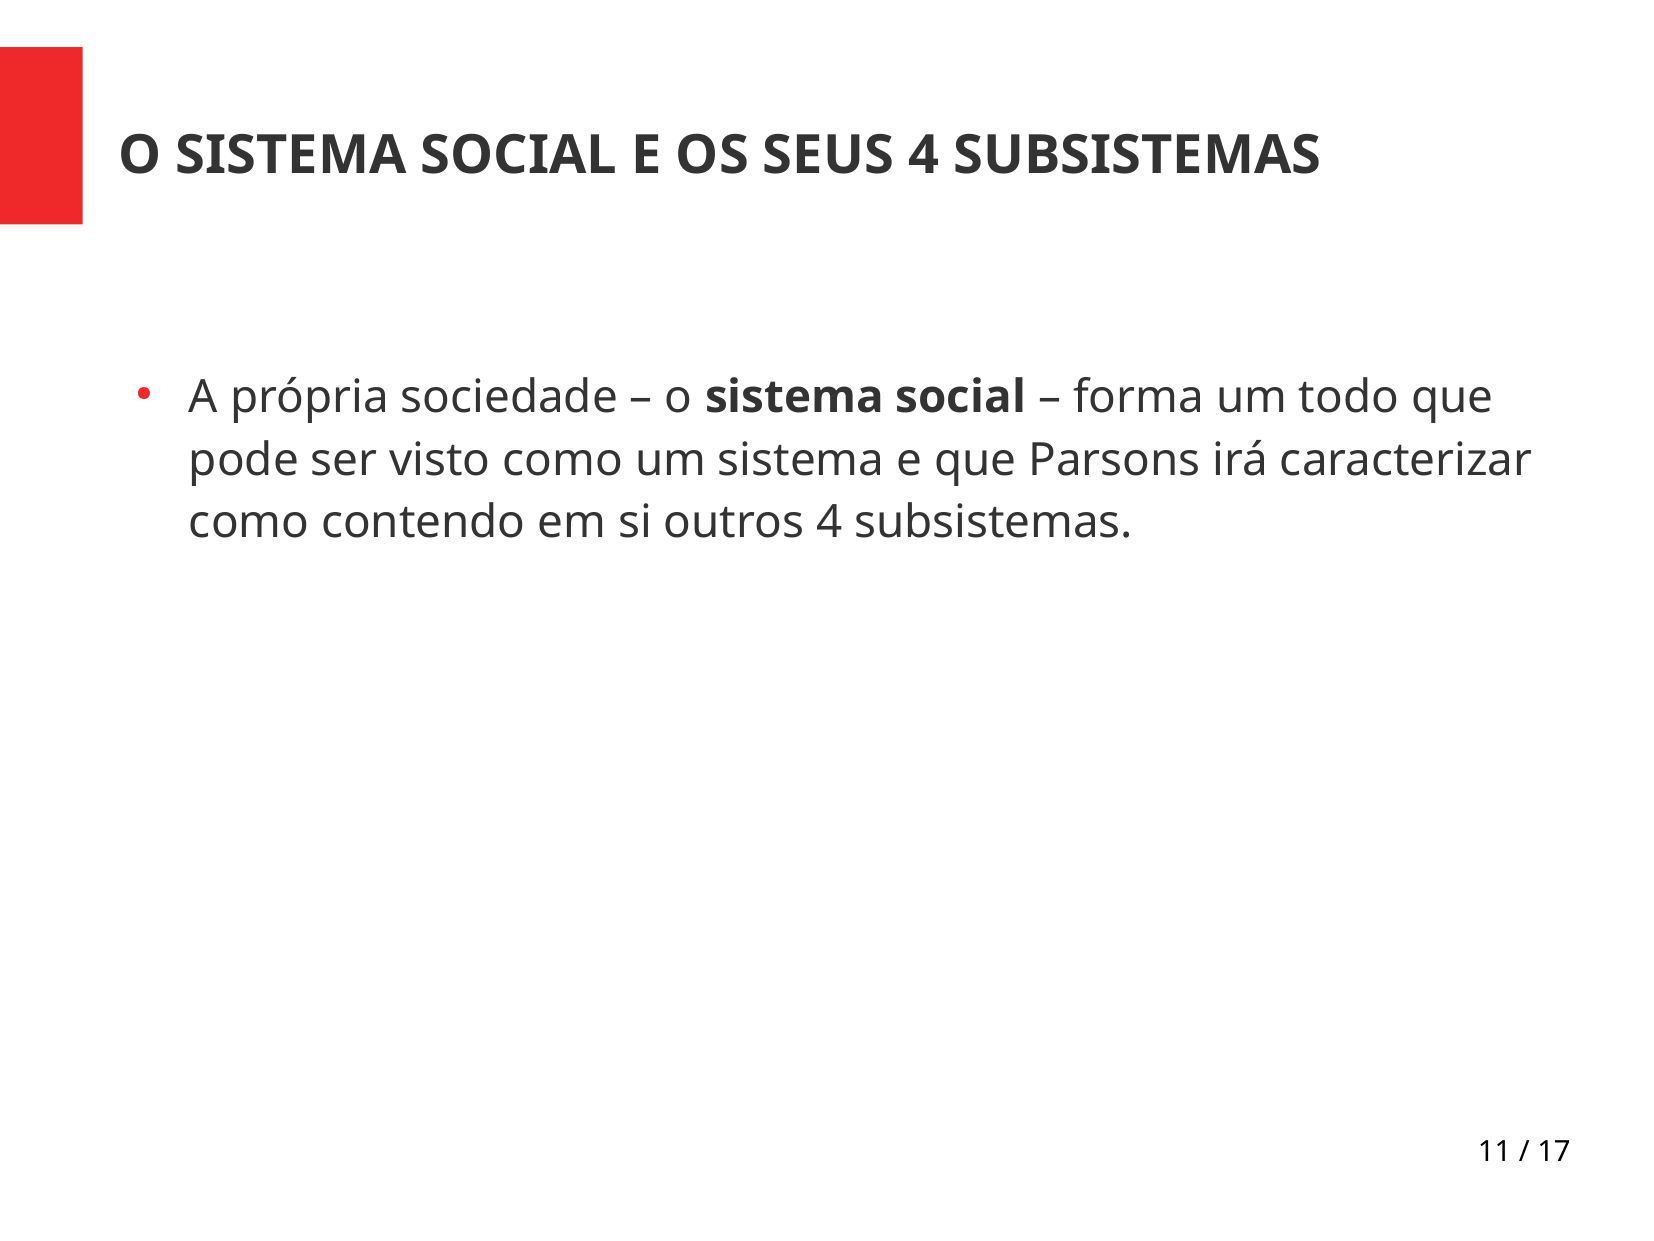

# O SISTEMA SOCIAL E OS SEUS 4 SUBSISTEMAS
A própria sociedade – o sistema social – forma um todo que pode ser visto como um sistema e que Parsons irá caracterizar como contendo em si outros 4 subsistemas.
11